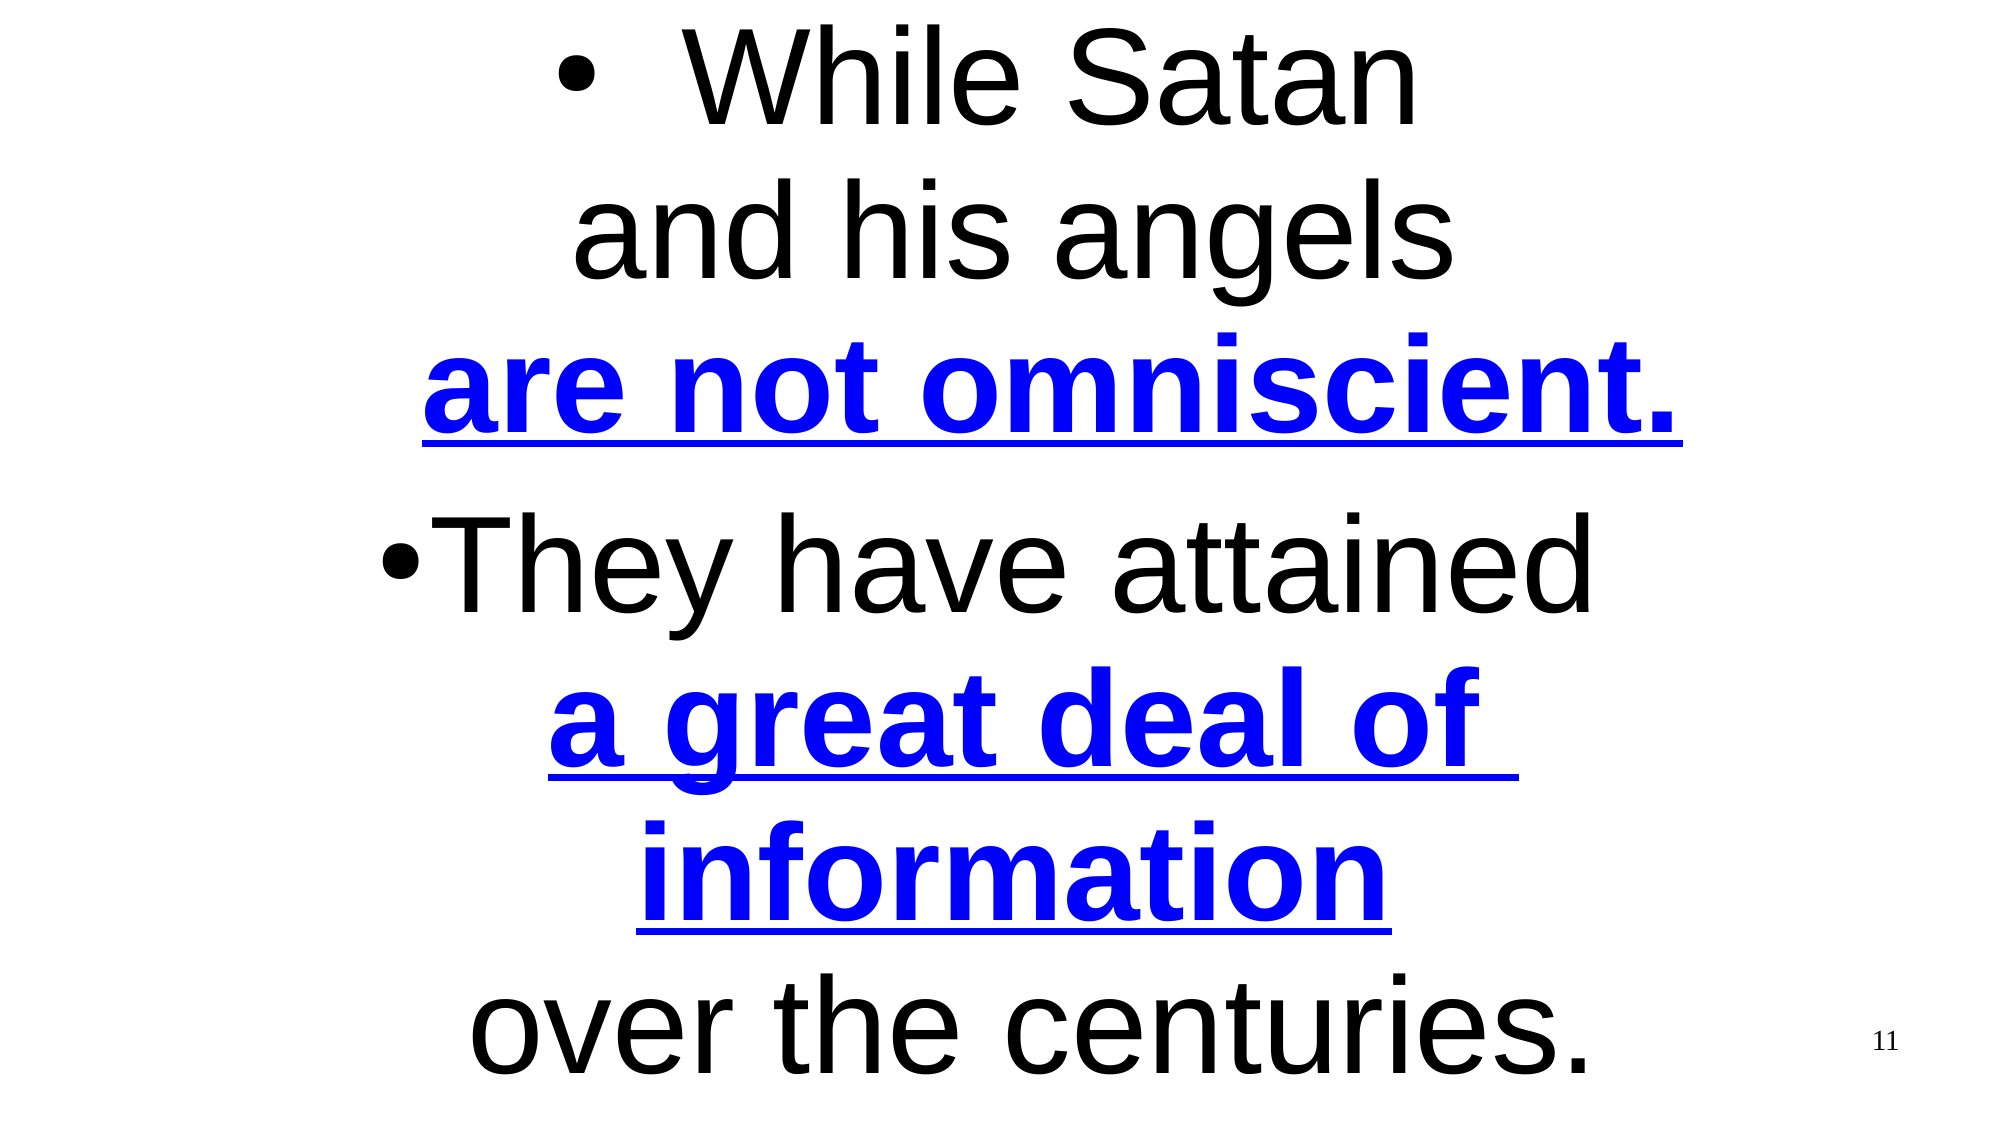

# While Satan and his angels are not omniscient.
They have attained
a great deal of
information
over the centuries.
11